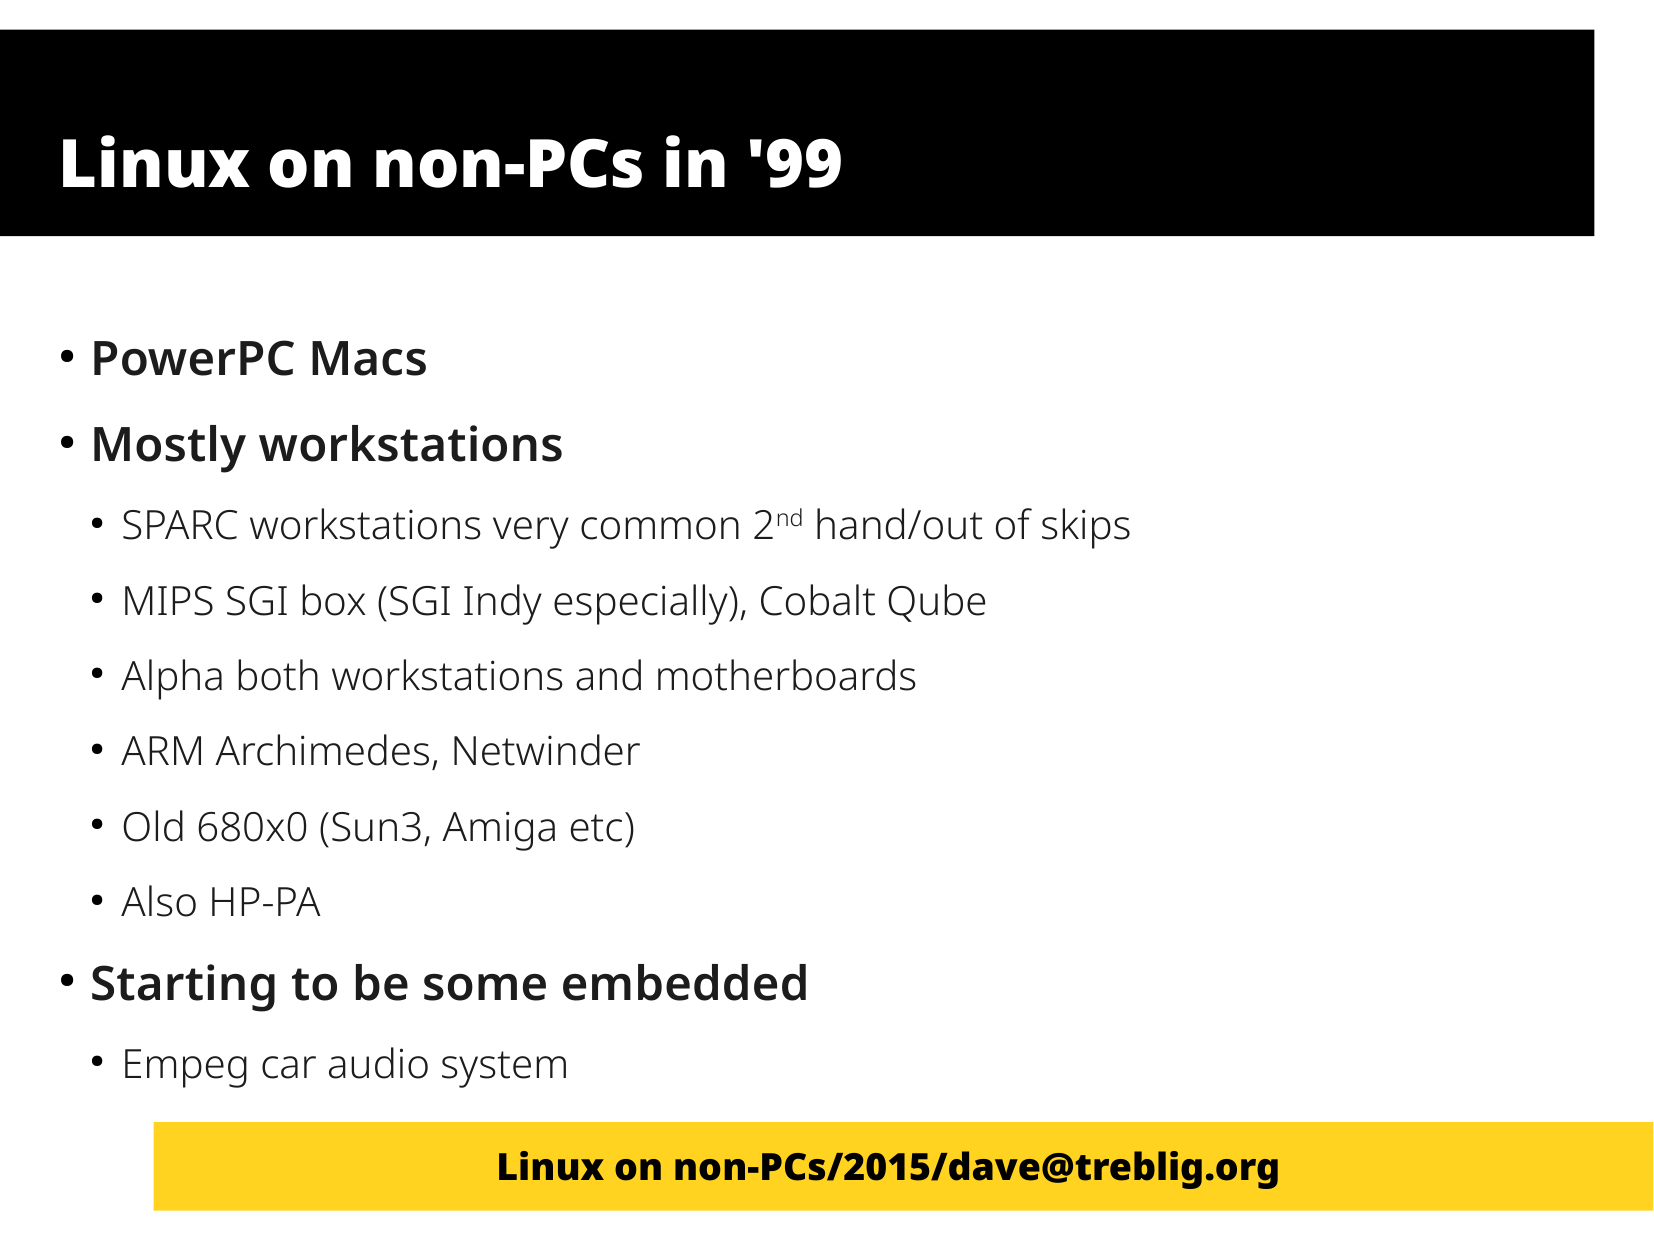

# Linux on non-PCs in '99
PowerPC Macs
Mostly workstations
SPARC workstations very common 2nd hand/out of skips
MIPS SGI box (SGI Indy especially), Cobalt Qube
Alpha both workstations and motherboards
ARM Archimedes, Netwinder
Old 680x0 (Sun3, Amiga etc)
Also HP-PA
Starting to be some embedded
Empeg car audio system